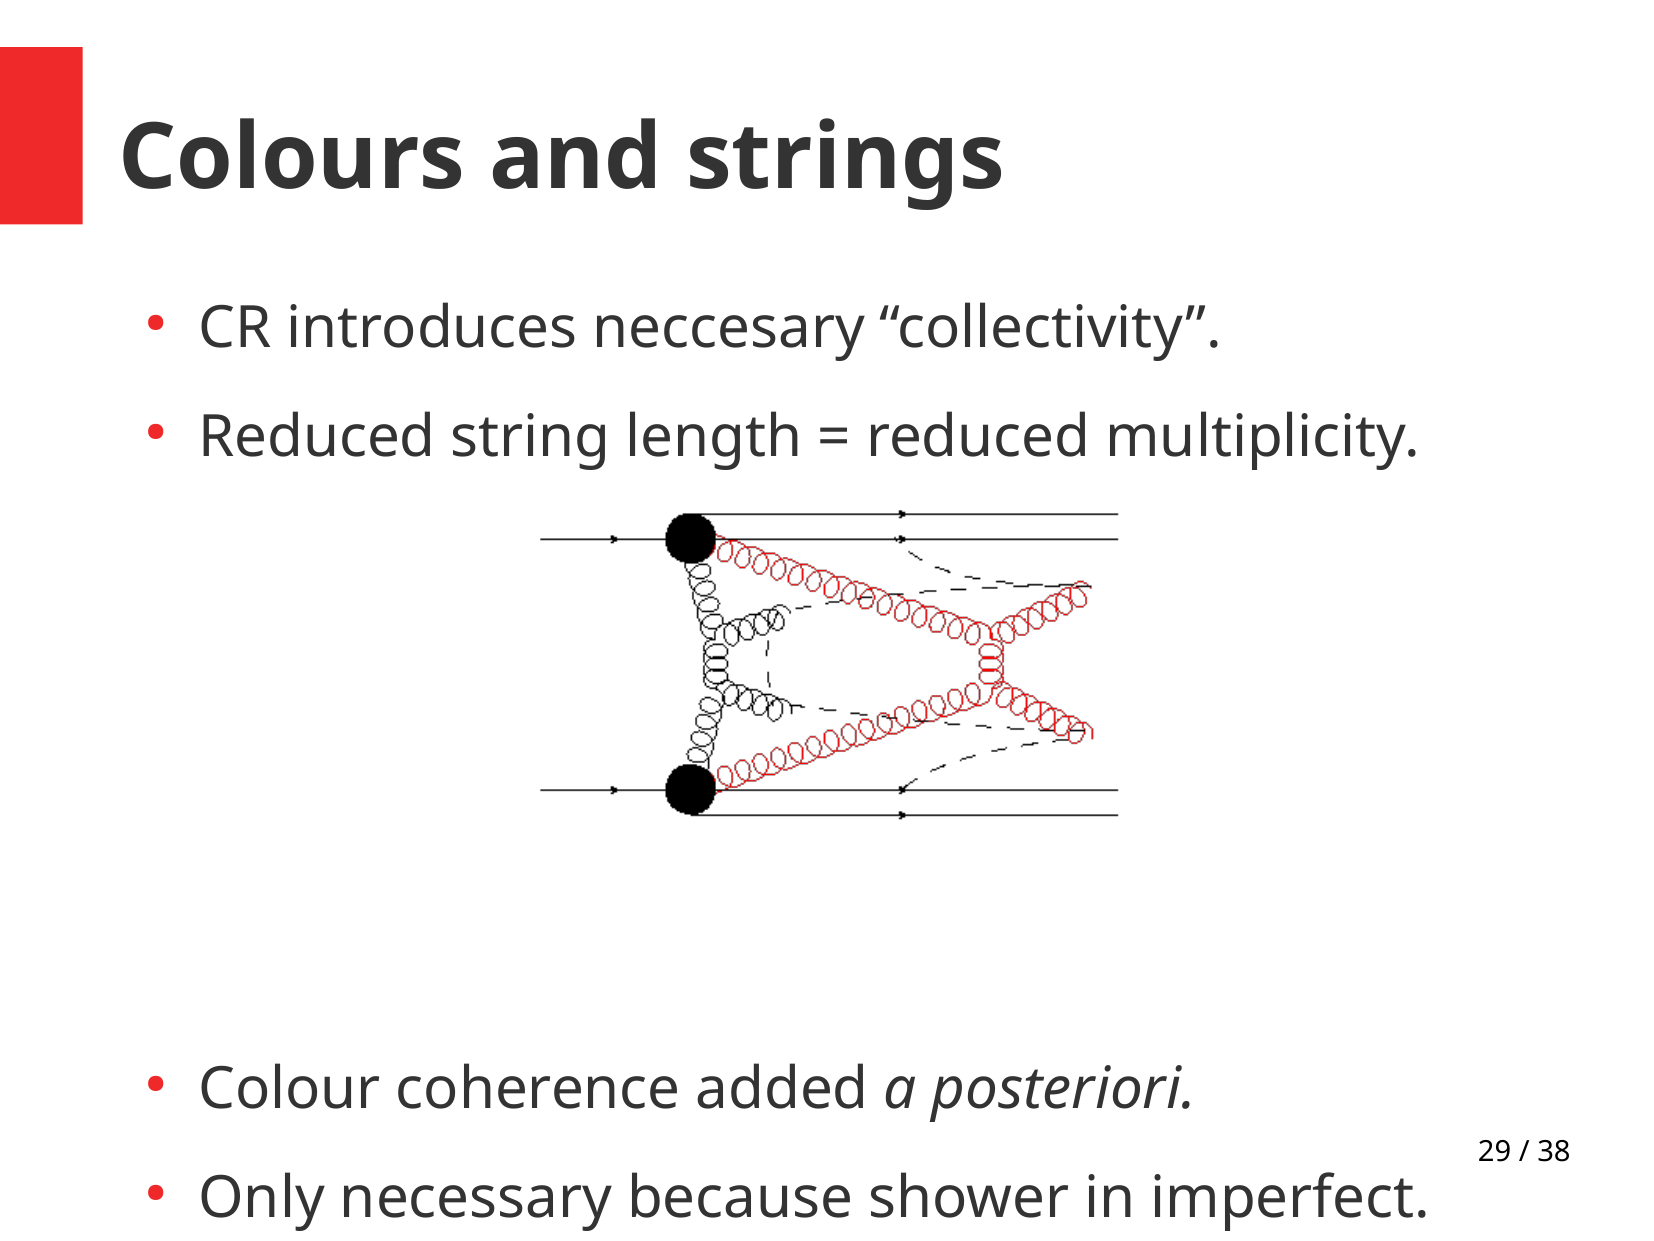

# Colours and strings
CR introduces neccesary “collectivity”.
Reduced string length = reduced multiplicity.
Colour coherence added a posteriori.
Only necessary because shower in imperfect.
29